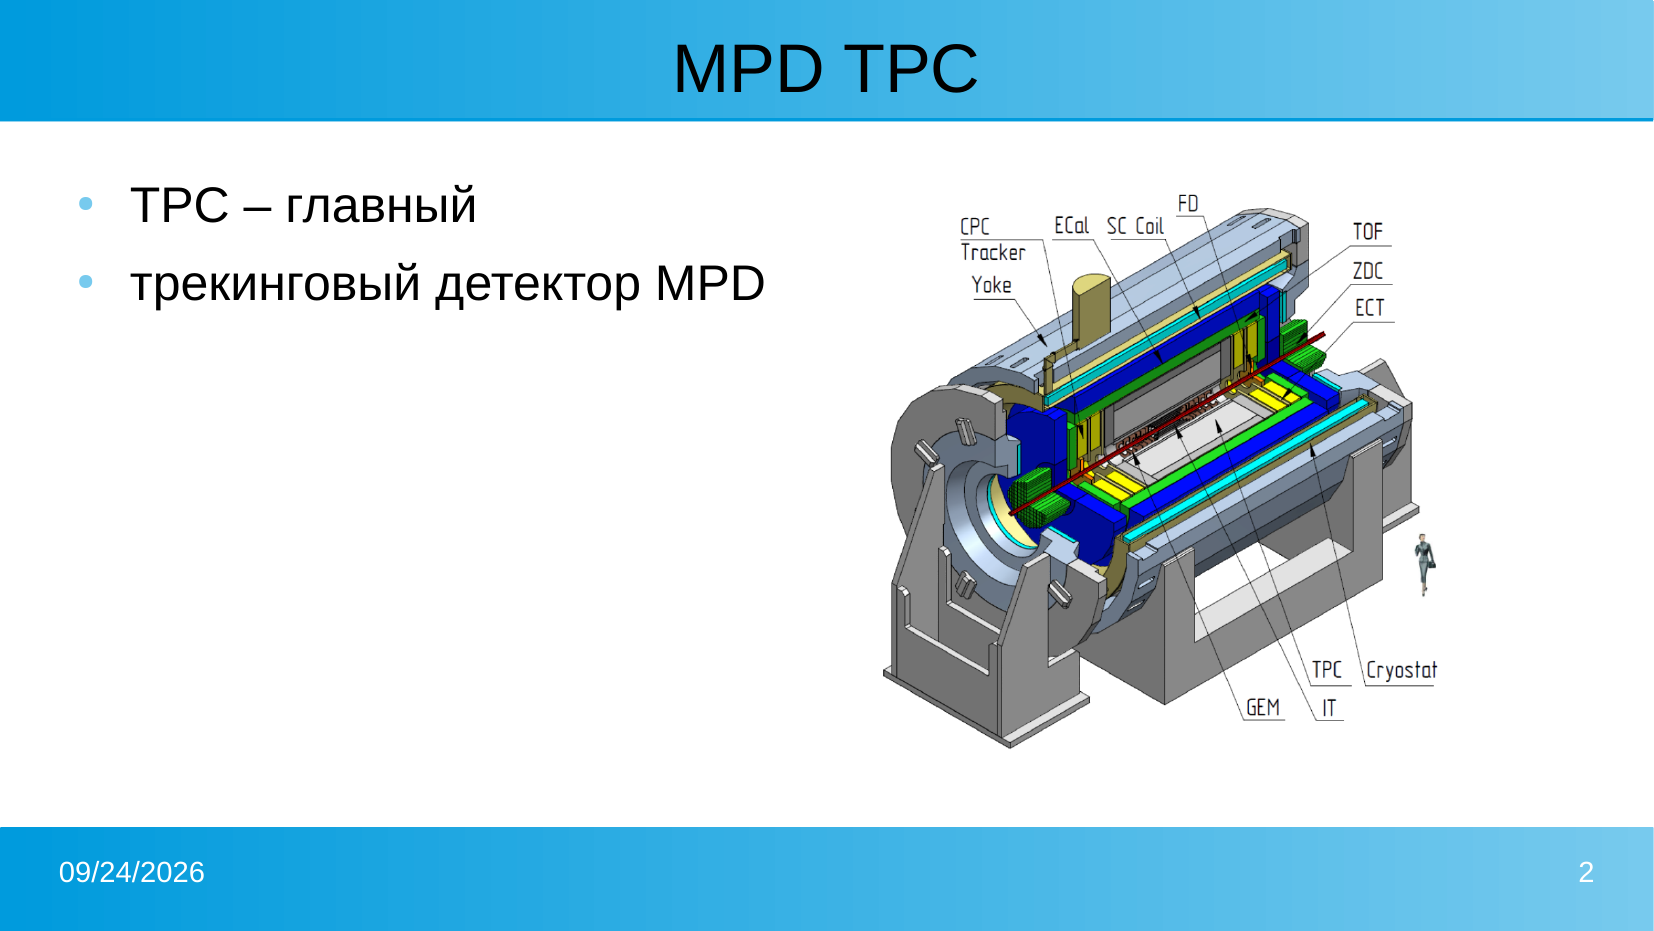

# MPD TPC
TPC – главный
трекинговый детектор MPD
2